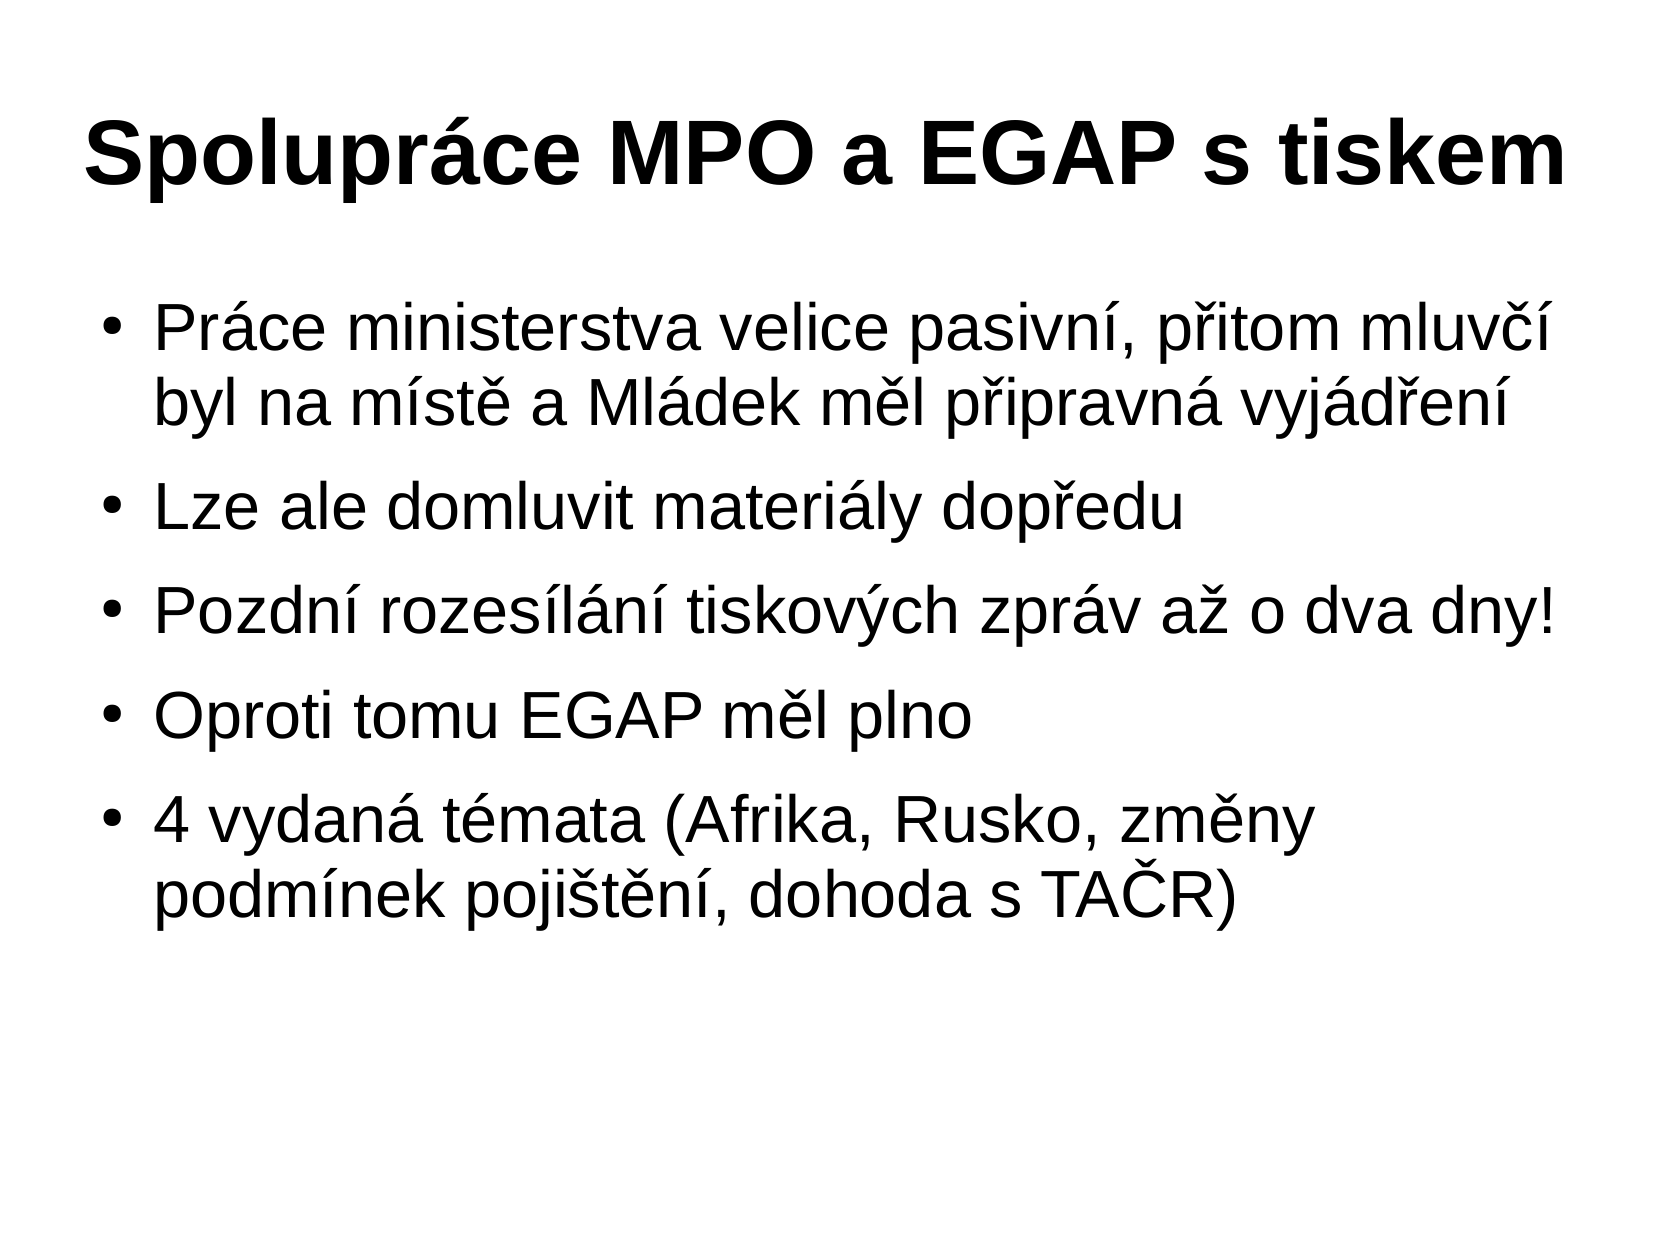

# Spolupráce MPO a EGAP s tiskem
Práce ministerstva velice pasivní, přitom mluvčí byl na místě a Mládek měl připravná vyjádření
Lze ale domluvit materiály dopředu
Pozdní rozesílání tiskových zpráv až o dva dny!
Oproti tomu EGAP měl plno
4 vydaná témata (Afrika, Rusko, změny podmínek pojištění, dohoda s TAČR)